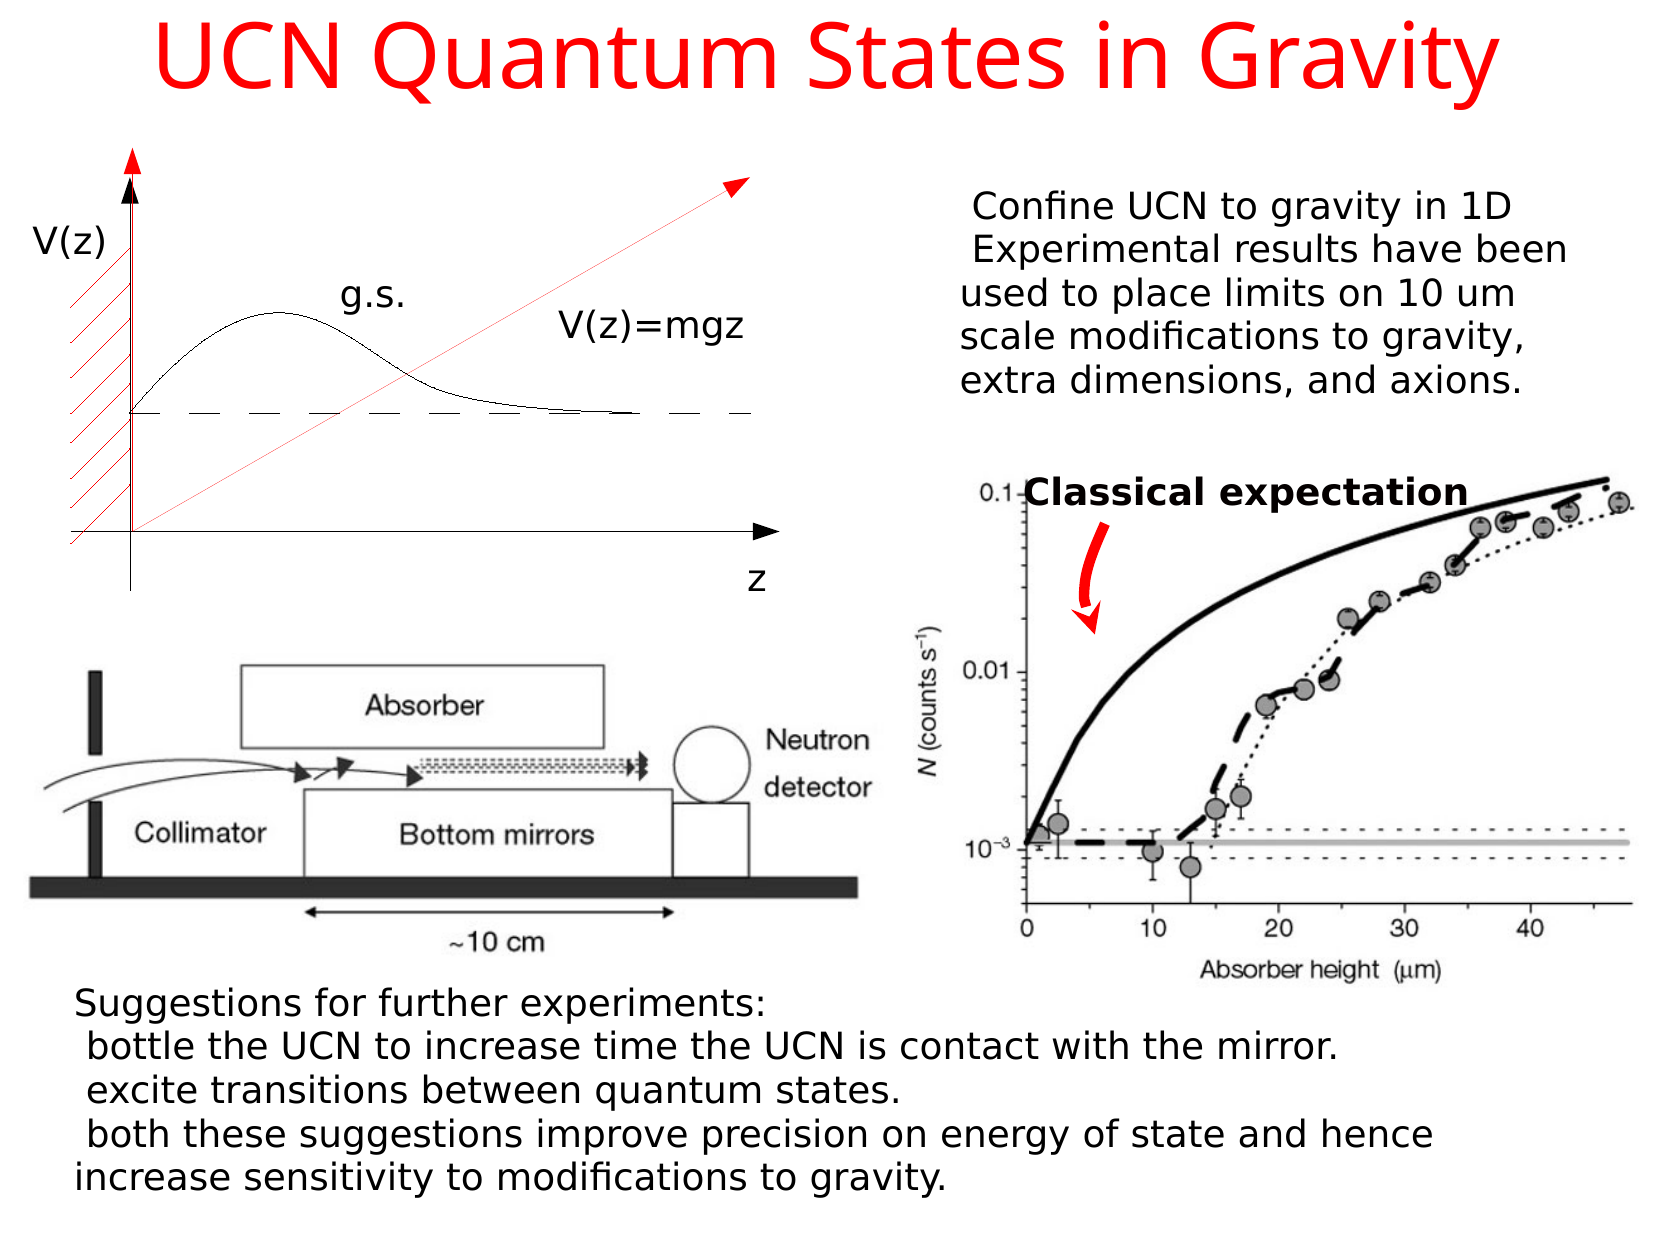

UCN Quantum States in Gravity
 Confine UCN to gravity in 1D
 Experimental results have been used to place limits on 10 um scale modifications to gravity, extra dimensions, and axions.
V(z)
g.s.
V(z)=mgz
Classical expectation
z
Quantized energy
levels!
Suggestions for further experiments:
 bottle the UCN to increase time the UCN is contact with the mirror.
 excite transitions between quantum states.
 both these suggestions improve precision on energy of state and hence increase sensitivity to modifications to gravity.